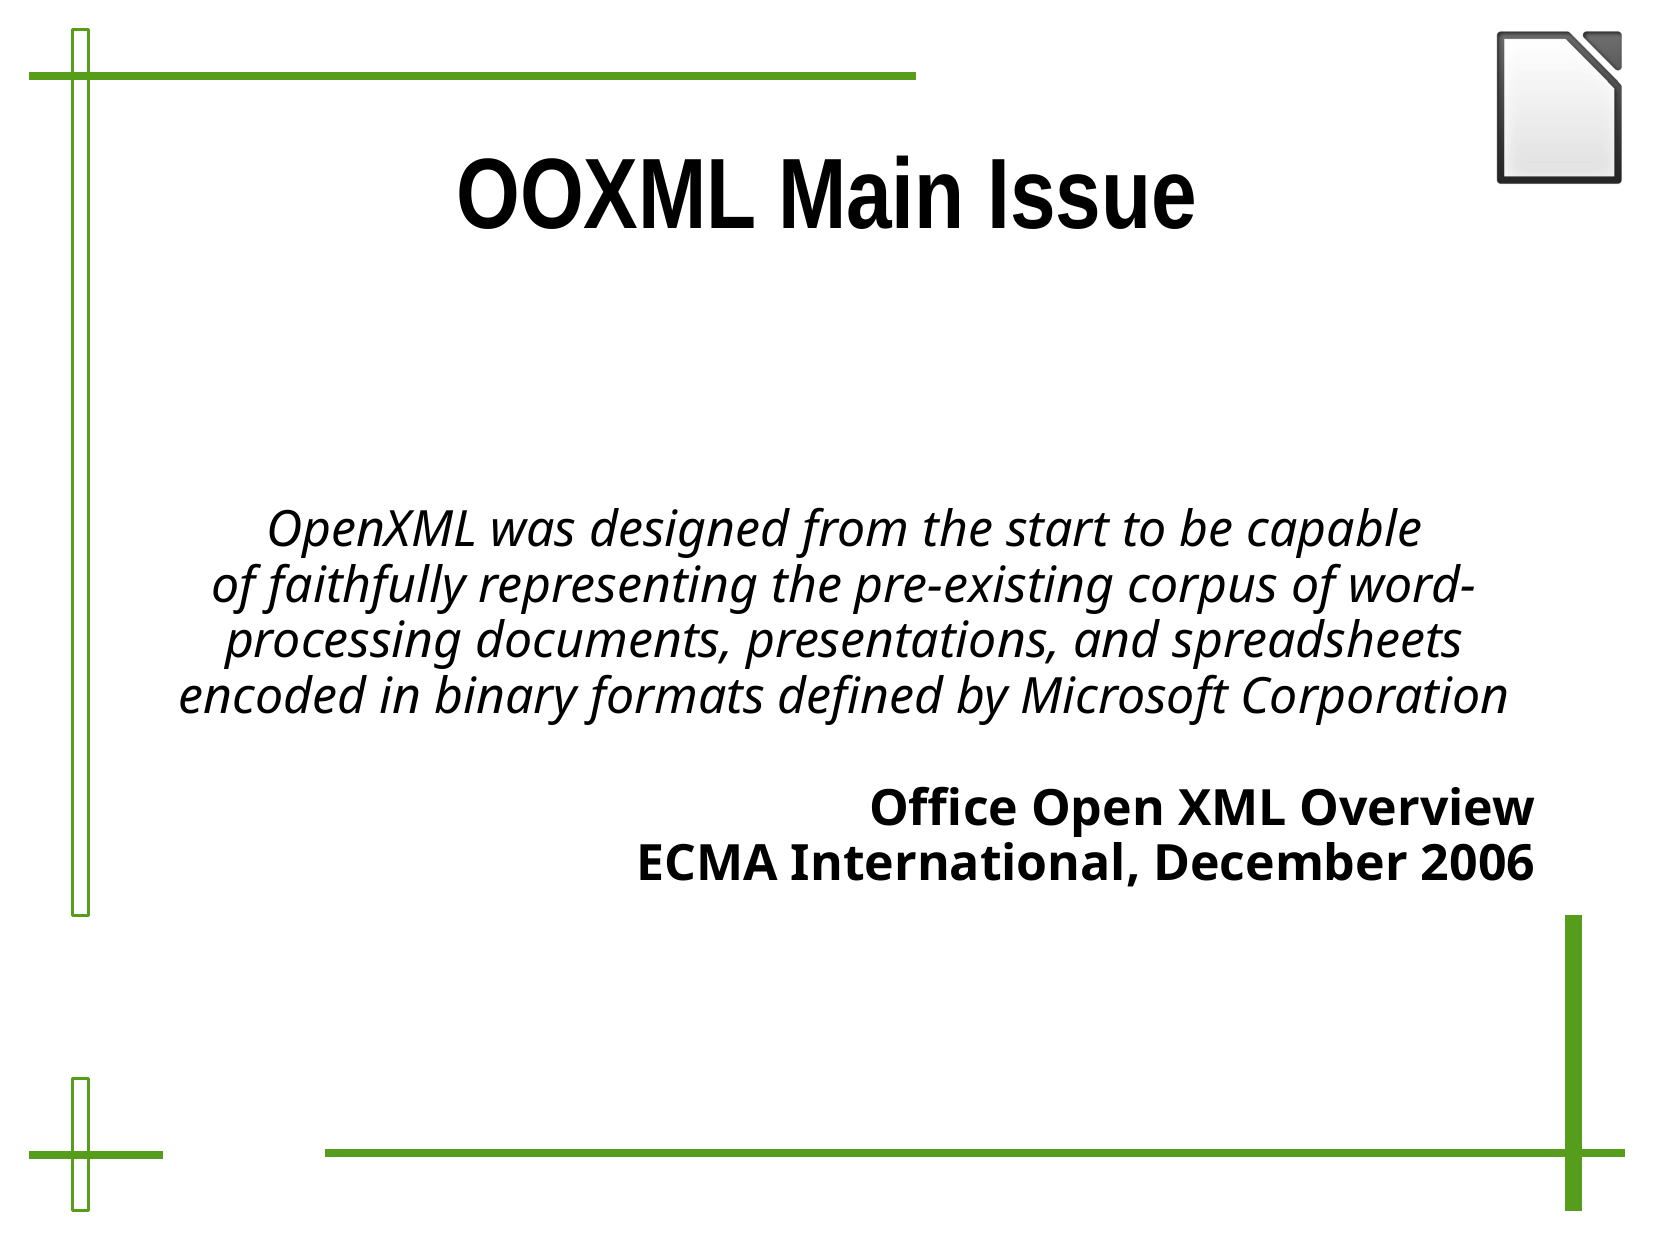

# OOXML Main Issue
OpenXML was designed from the start to be capable
of faithfully representing the pre-existing corpus of word-processing documents, presentations, and spreadsheets encoded in binary formats defined by Microsoft Corporation
Office Open XML Overview
ECMA International, December 2006